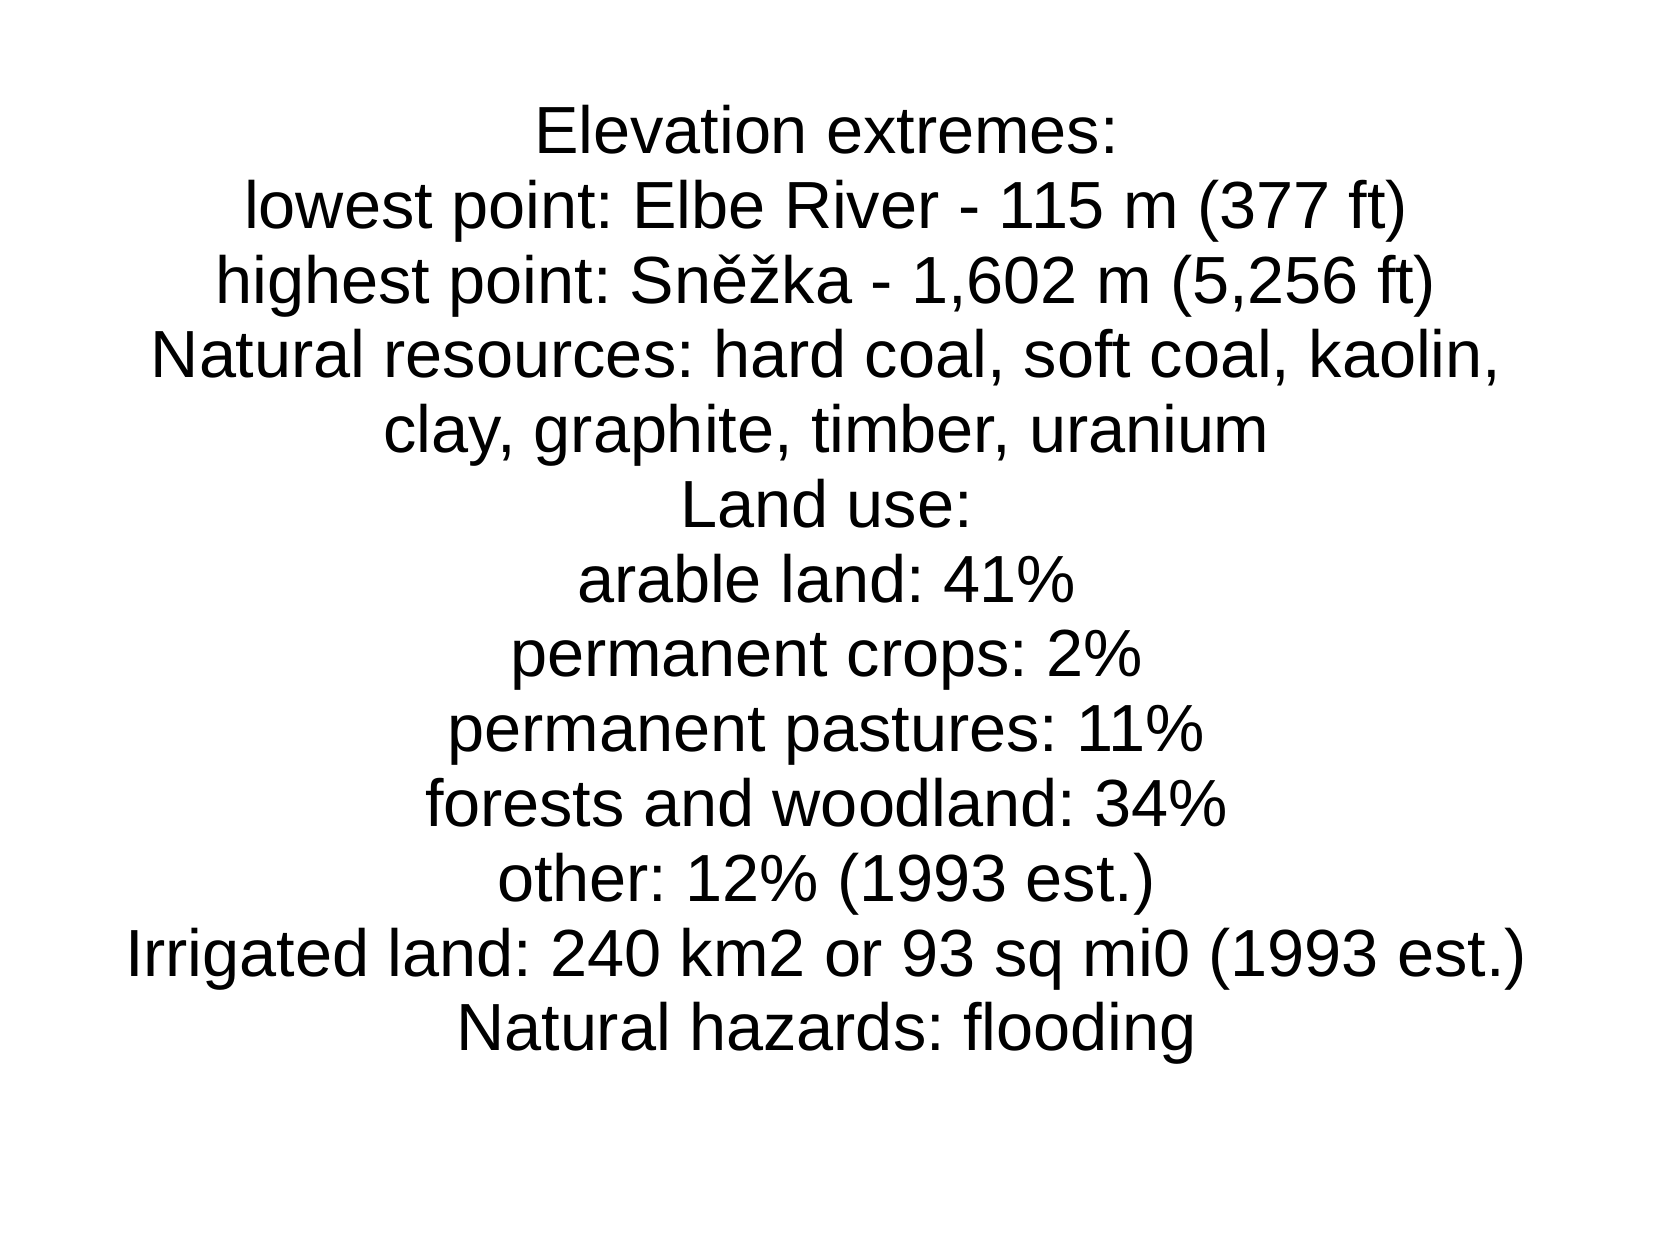

Elevation extremes:
lowest point: Elbe River - 115 m (377 ft)
highest point: Sněžka - 1,602 m (5,256 ft)
Natural resources: hard coal, soft coal, kaolin, clay, graphite, timber, uranium
Land use:
arable land: 41%
permanent crops: 2%
permanent pastures: 11%
forests and woodland: 34%
other: 12% (1993 est.)
Irrigated land: 240 km2 or 93 sq mi0 (1993 est.)
Natural hazards: flooding